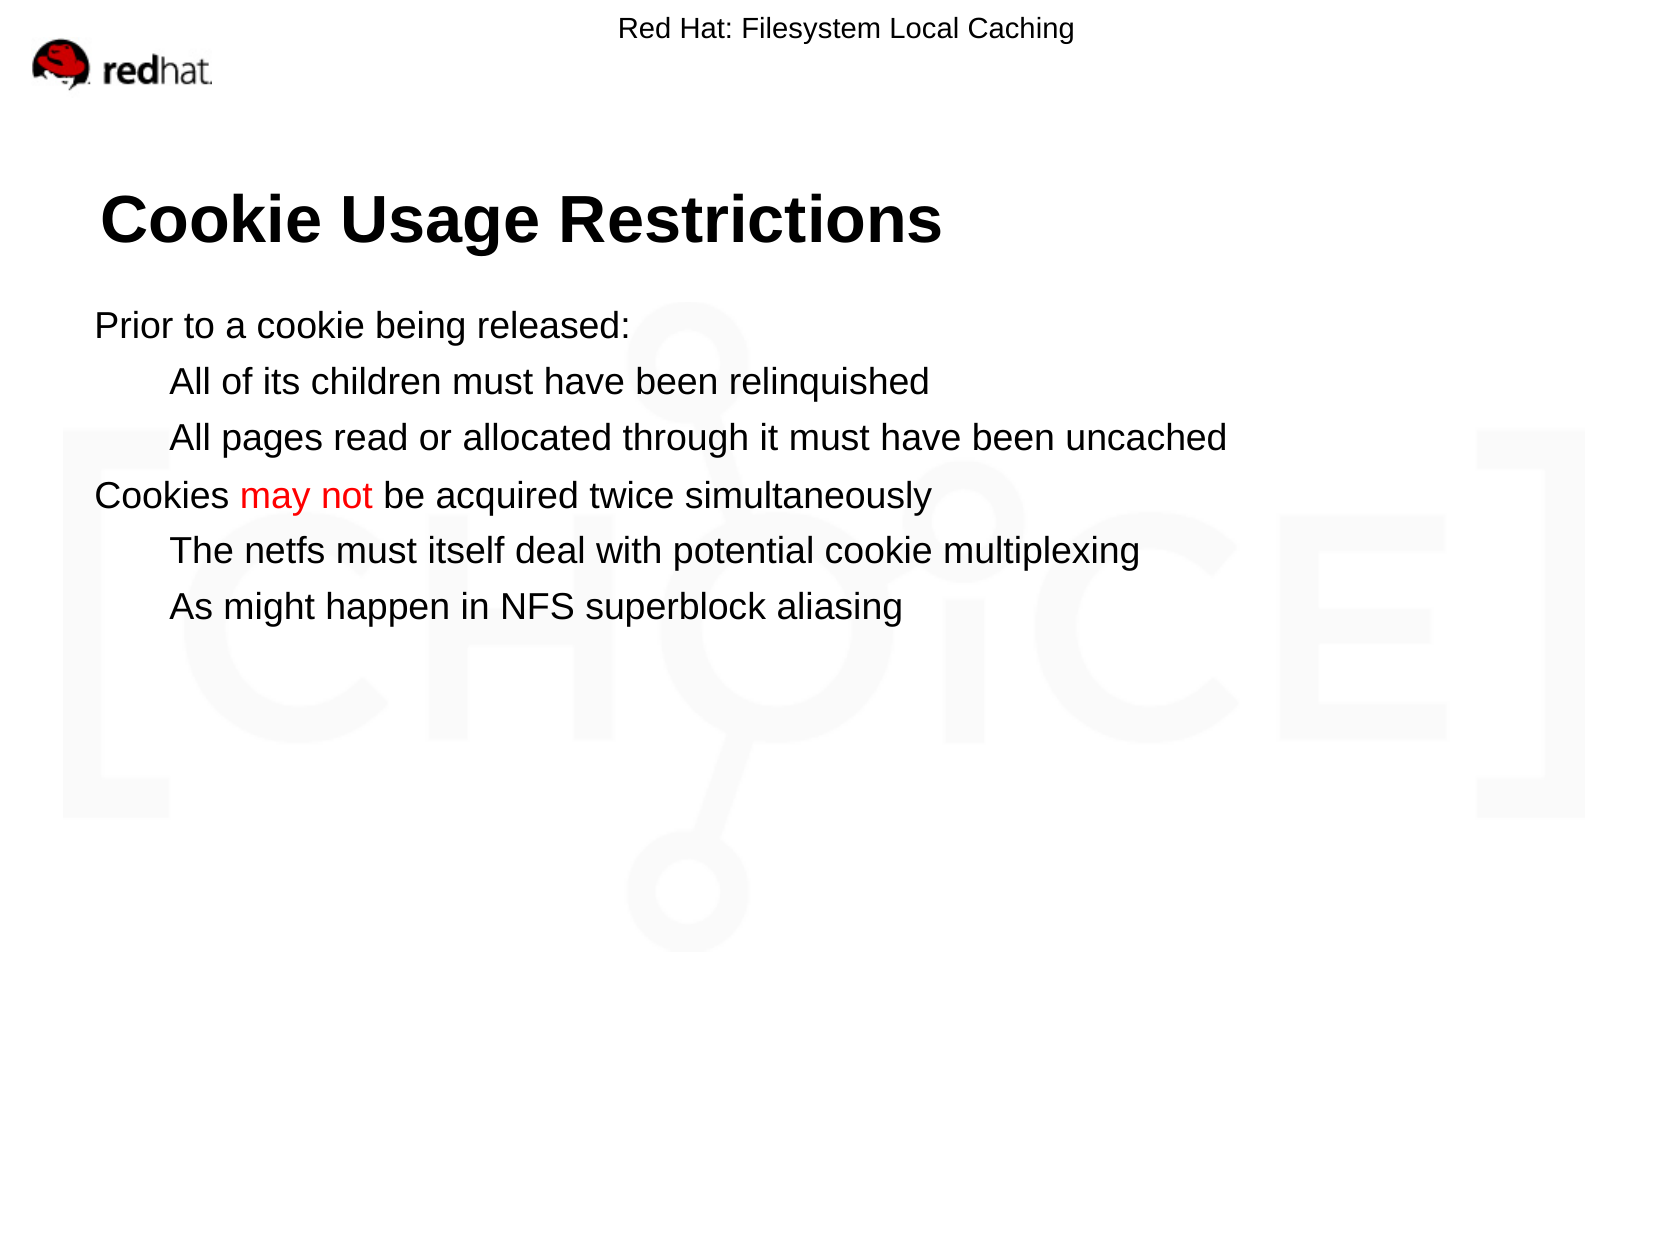

# Cookie Usage Restrictions
Prior to a cookie being released:
All of its children must have been relinquished
All pages read or allocated through it must have been uncached
Cookies may not be acquired twice simultaneously
The netfs must itself deal with potential cookie multiplexing
As might happen in NFS superblock aliasing